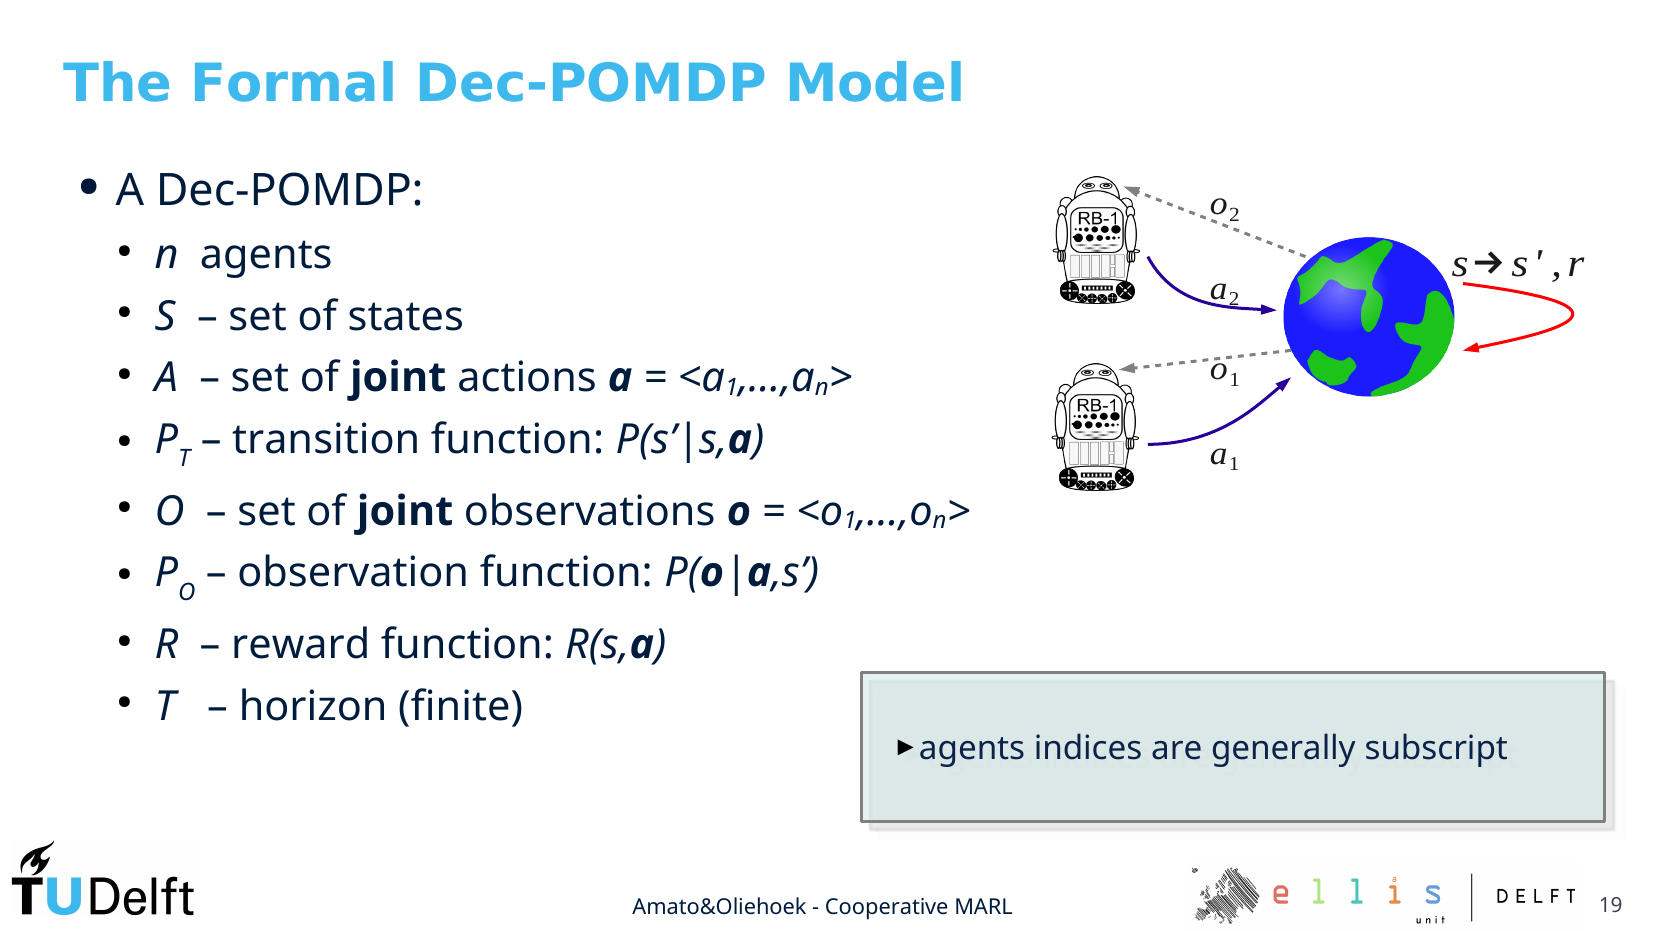

# The Formal Dec-POMDP Model
A Dec-POMDP:
n agents
S – set of states
A – set of joint actions a = <a1,…,an>
PT – transition function: P(s’|s,a)
O – set of joint observations o = <o1,…,on>
PO – observation function: P(o|a,s’)
R – reward function: R(s,a)
T – horizon (finite)
agents indices are generally subscript
Amato&Oliehoek - Cooperative MARL